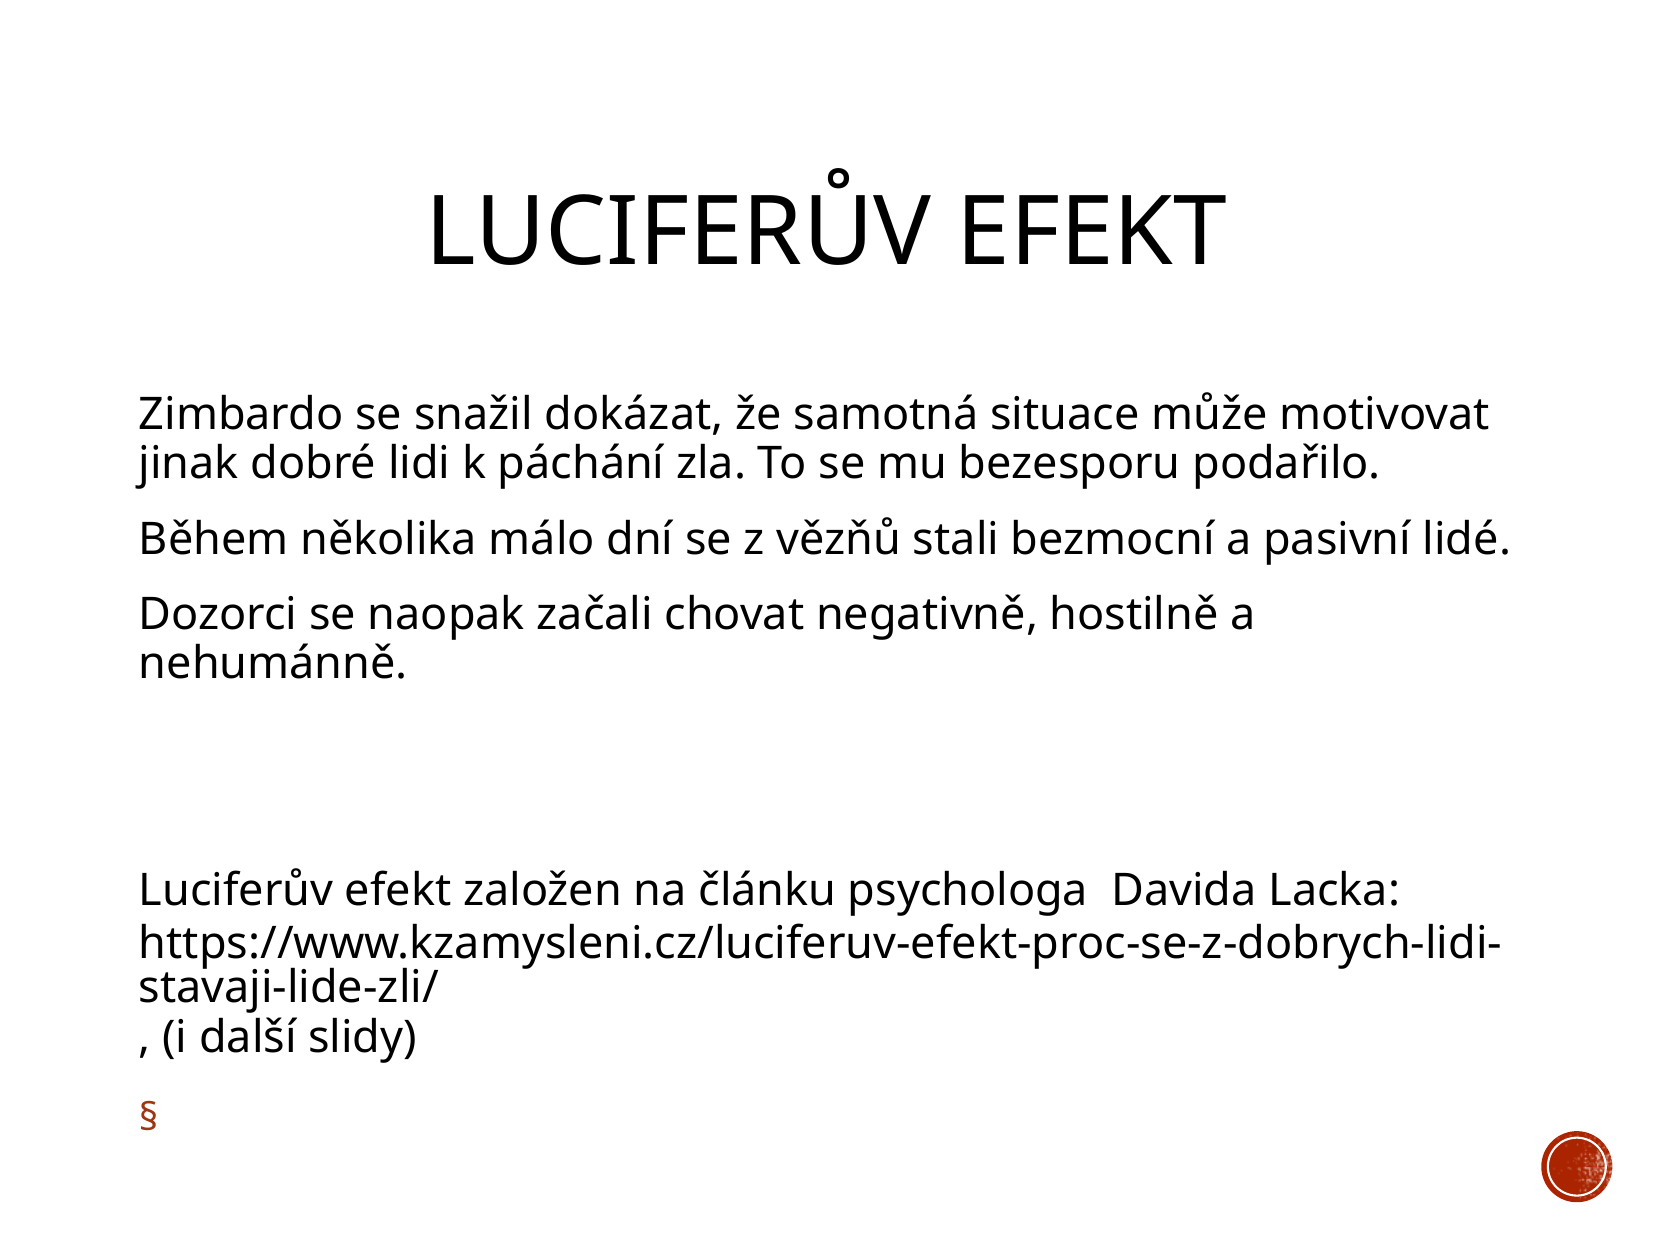

# Luciferův efekt
Zimbardo se snažil dokázat, že samotná situace může motivovat jinak dobré lidi k páchání zla. To se mu bezesporu podařilo.
Během několika málo dní se z vězňů stali bezmocní a pasivní lidé.
Dozorci se naopak začali chovat negativně, hostilně a nehumánně.
Luciferův efekt založen na článku psychologa Davida Lacka: https://www.kzamysleni.cz/luciferuv-efekt-proc-se-z-dobrych-lidi-stavaji-lide-zli/, (i další slidy)